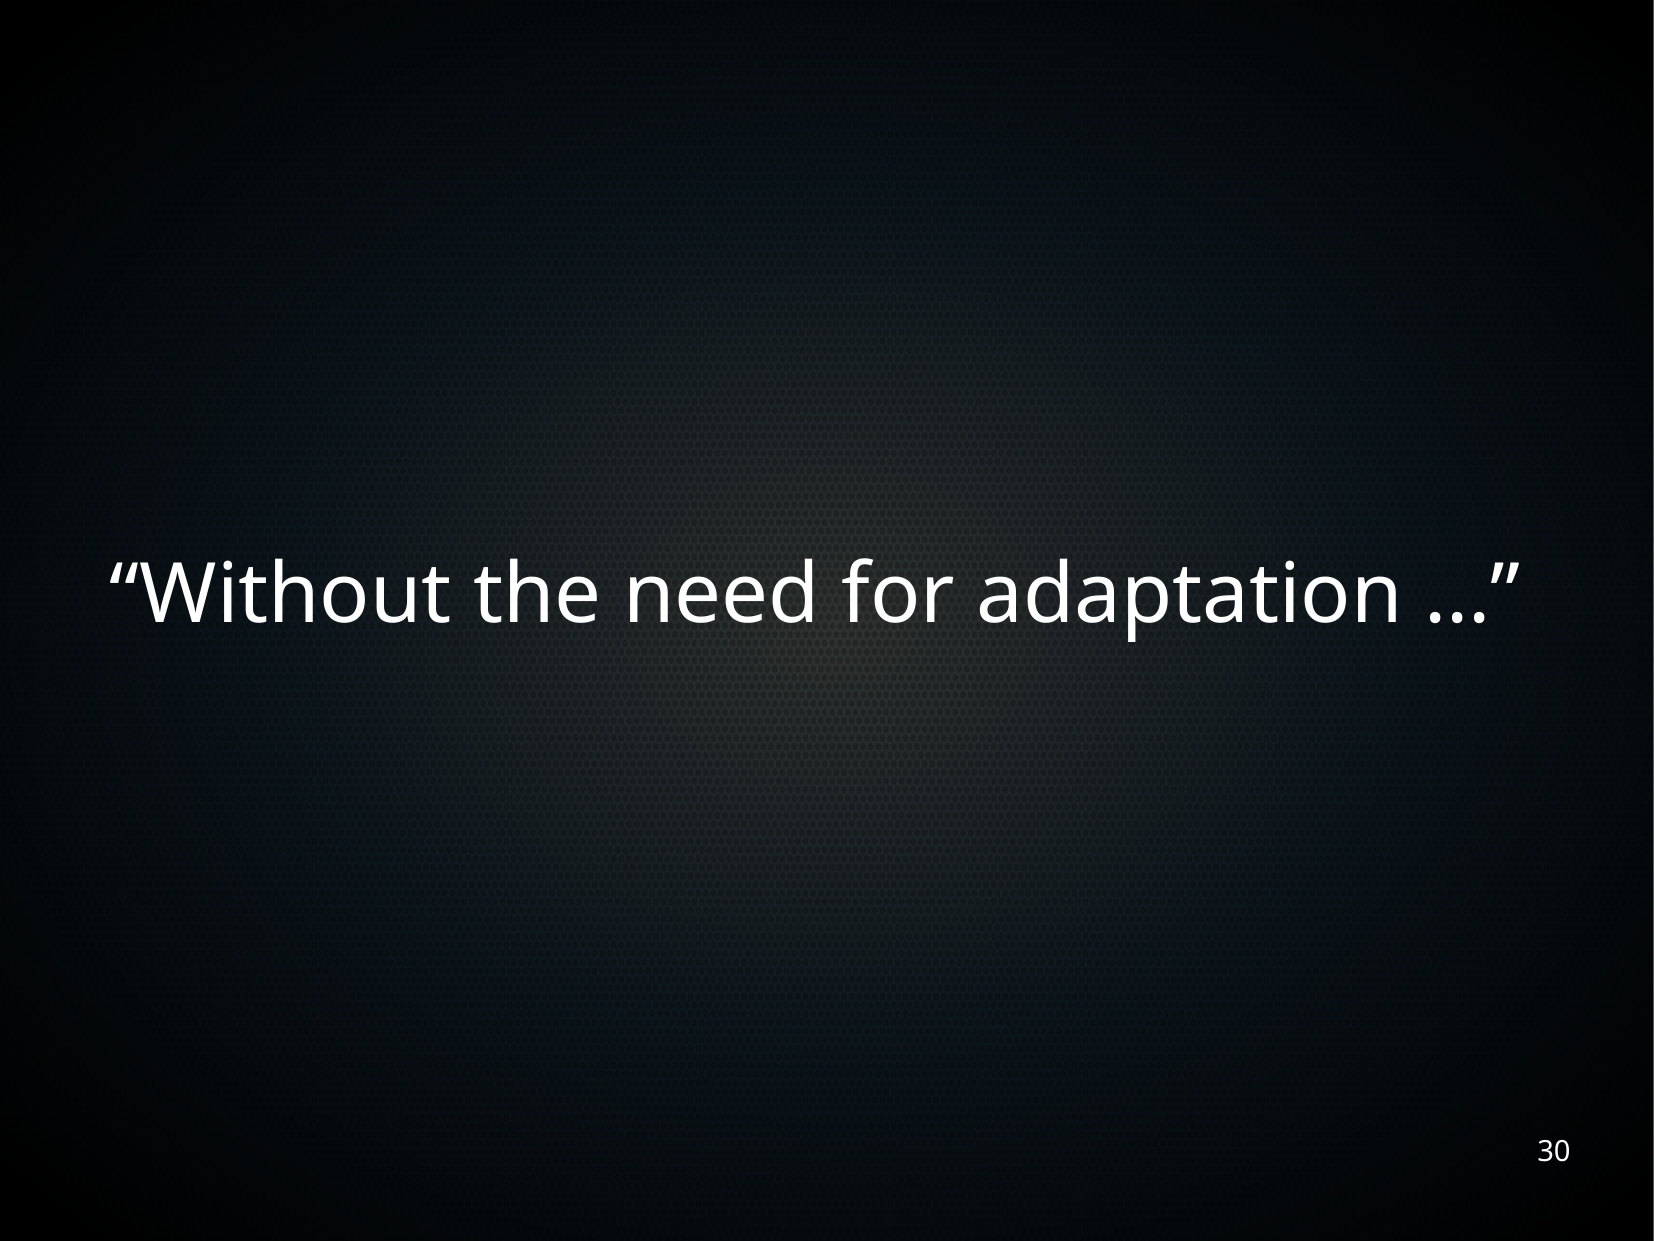

# “Without the need for adaptation ...”
30